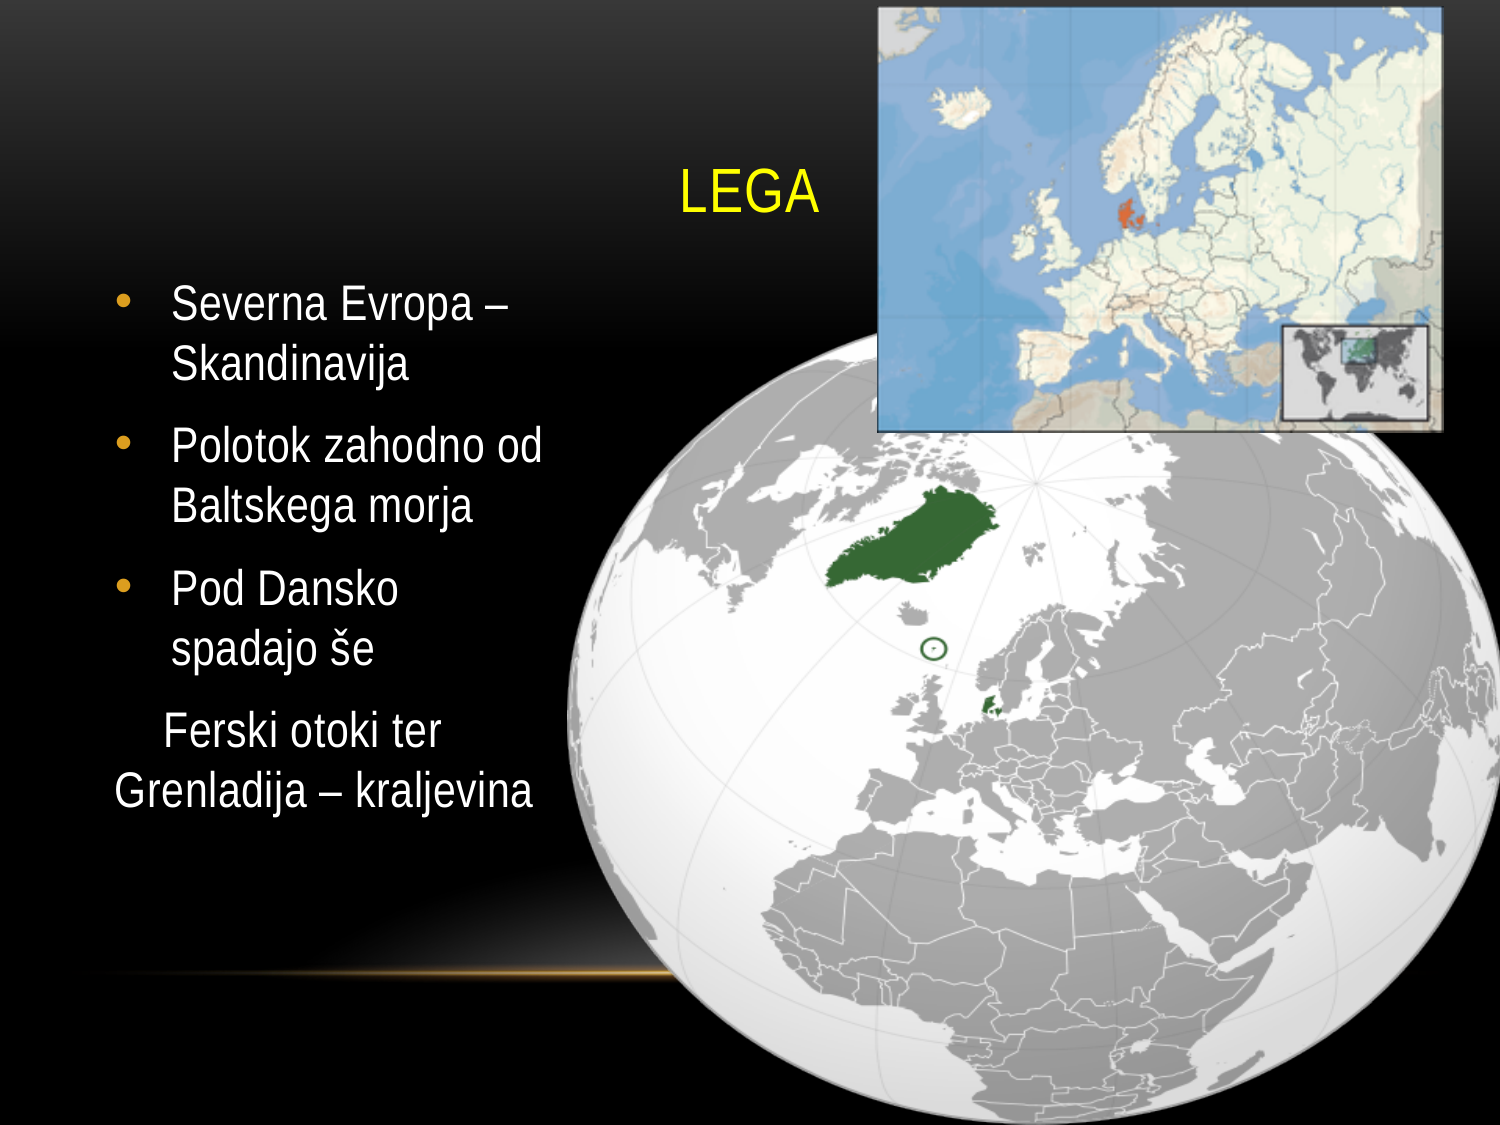

# lega
Severna Evropa – Skandinavija
Polotok zahodno od Baltskega morja
Pod Dansko spadajo še
 Ferski otoki ter Grenladija – kraljevina